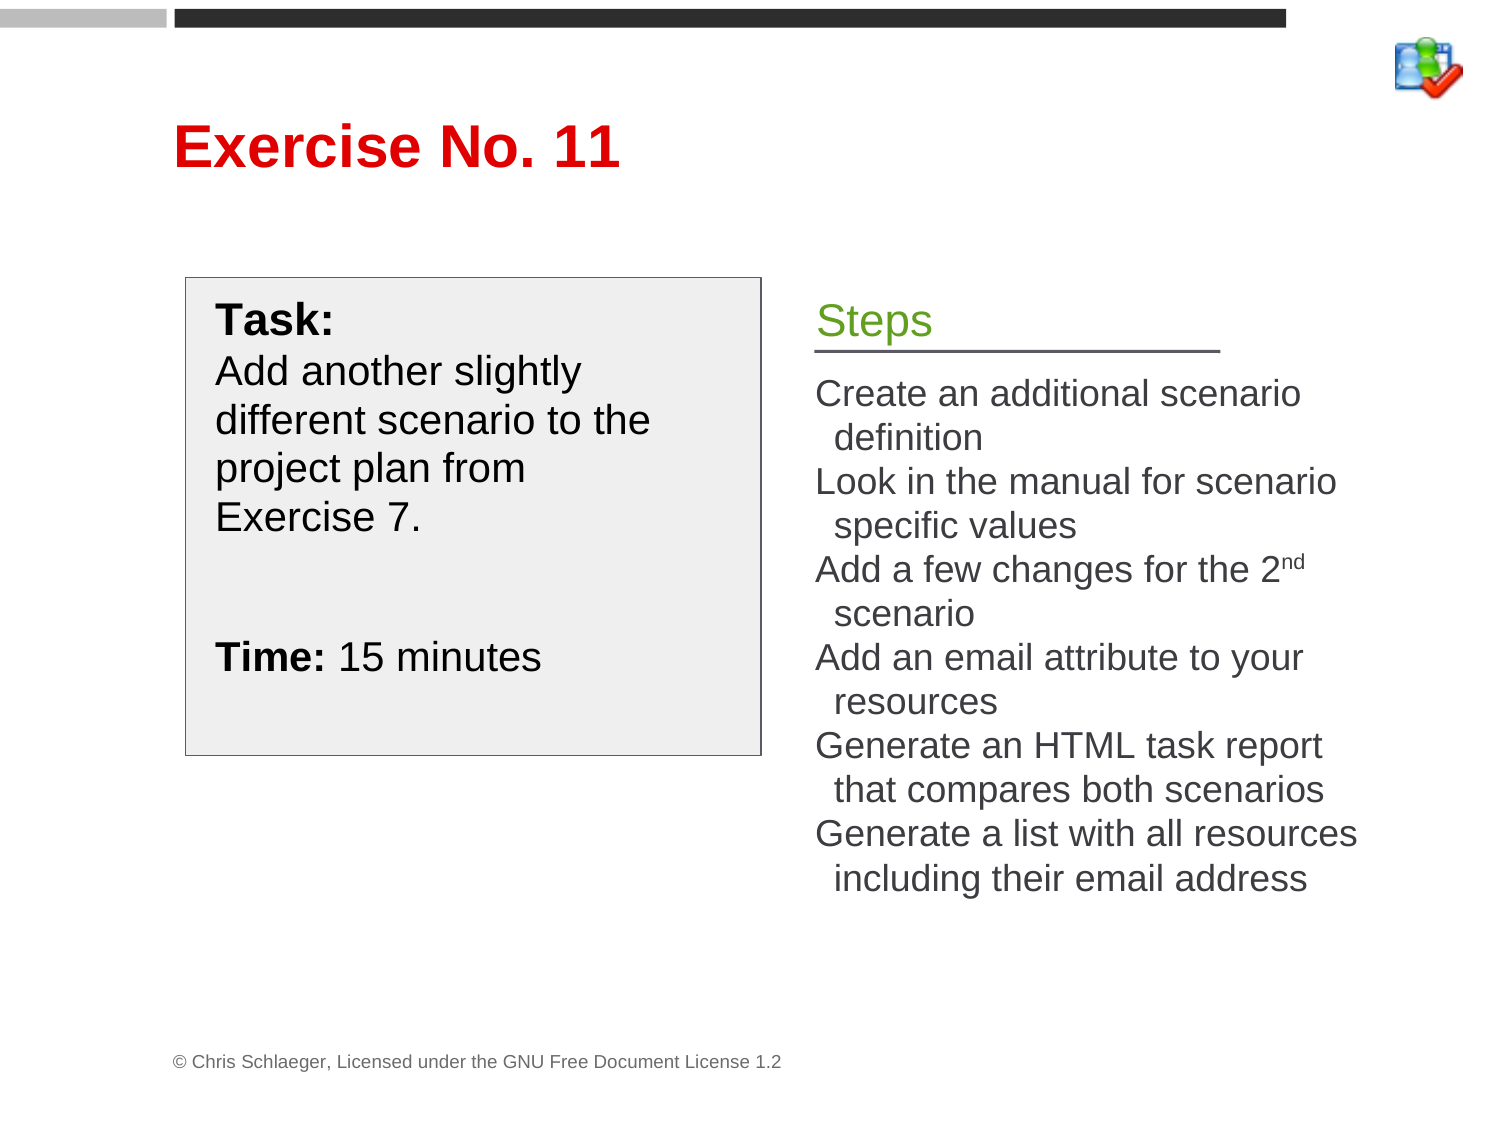

# Exercise No. 11
Task:
Add another slightly different scenario to the project plan from Exercise 7.
Time: 15 minutes
Steps
Create an additional scenario definition
Look in the manual for scenario specific values
Add a few changes for the 2nd scenario
Add an email attribute to your resources
Generate an HTML task report that compares both scenarios
Generate a list with all resources including their email address